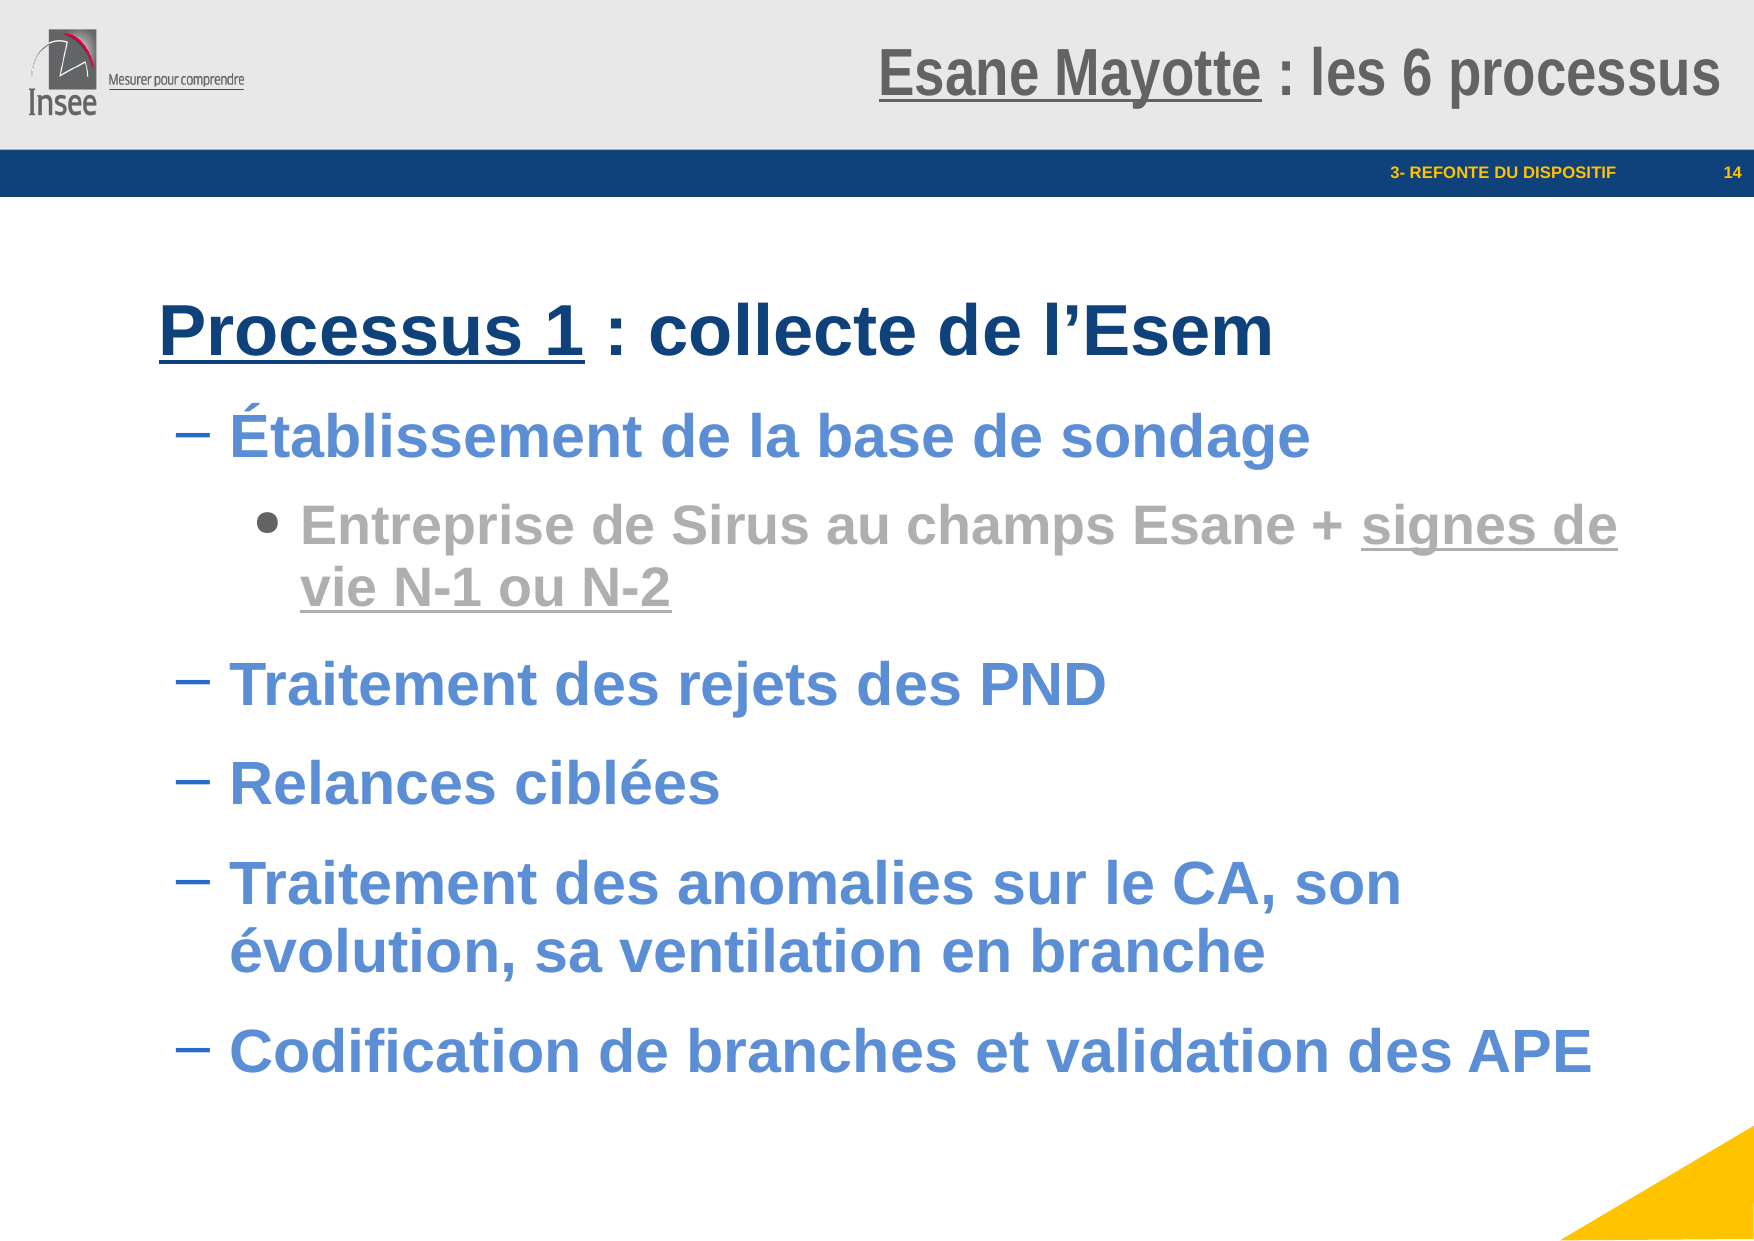

# Esane Mayotte : les 6 processus
14
Processus 1 : collecte de l’Esem
Établissement de la base de sondage
Entreprise de Sirus au champs Esane + signes de vie N-1 ou N-2
Traitement des rejets des PND
Relances ciblées
Traitement des anomalies sur le CA, son évolution, sa ventilation en branche
Codification de branches et validation des APE